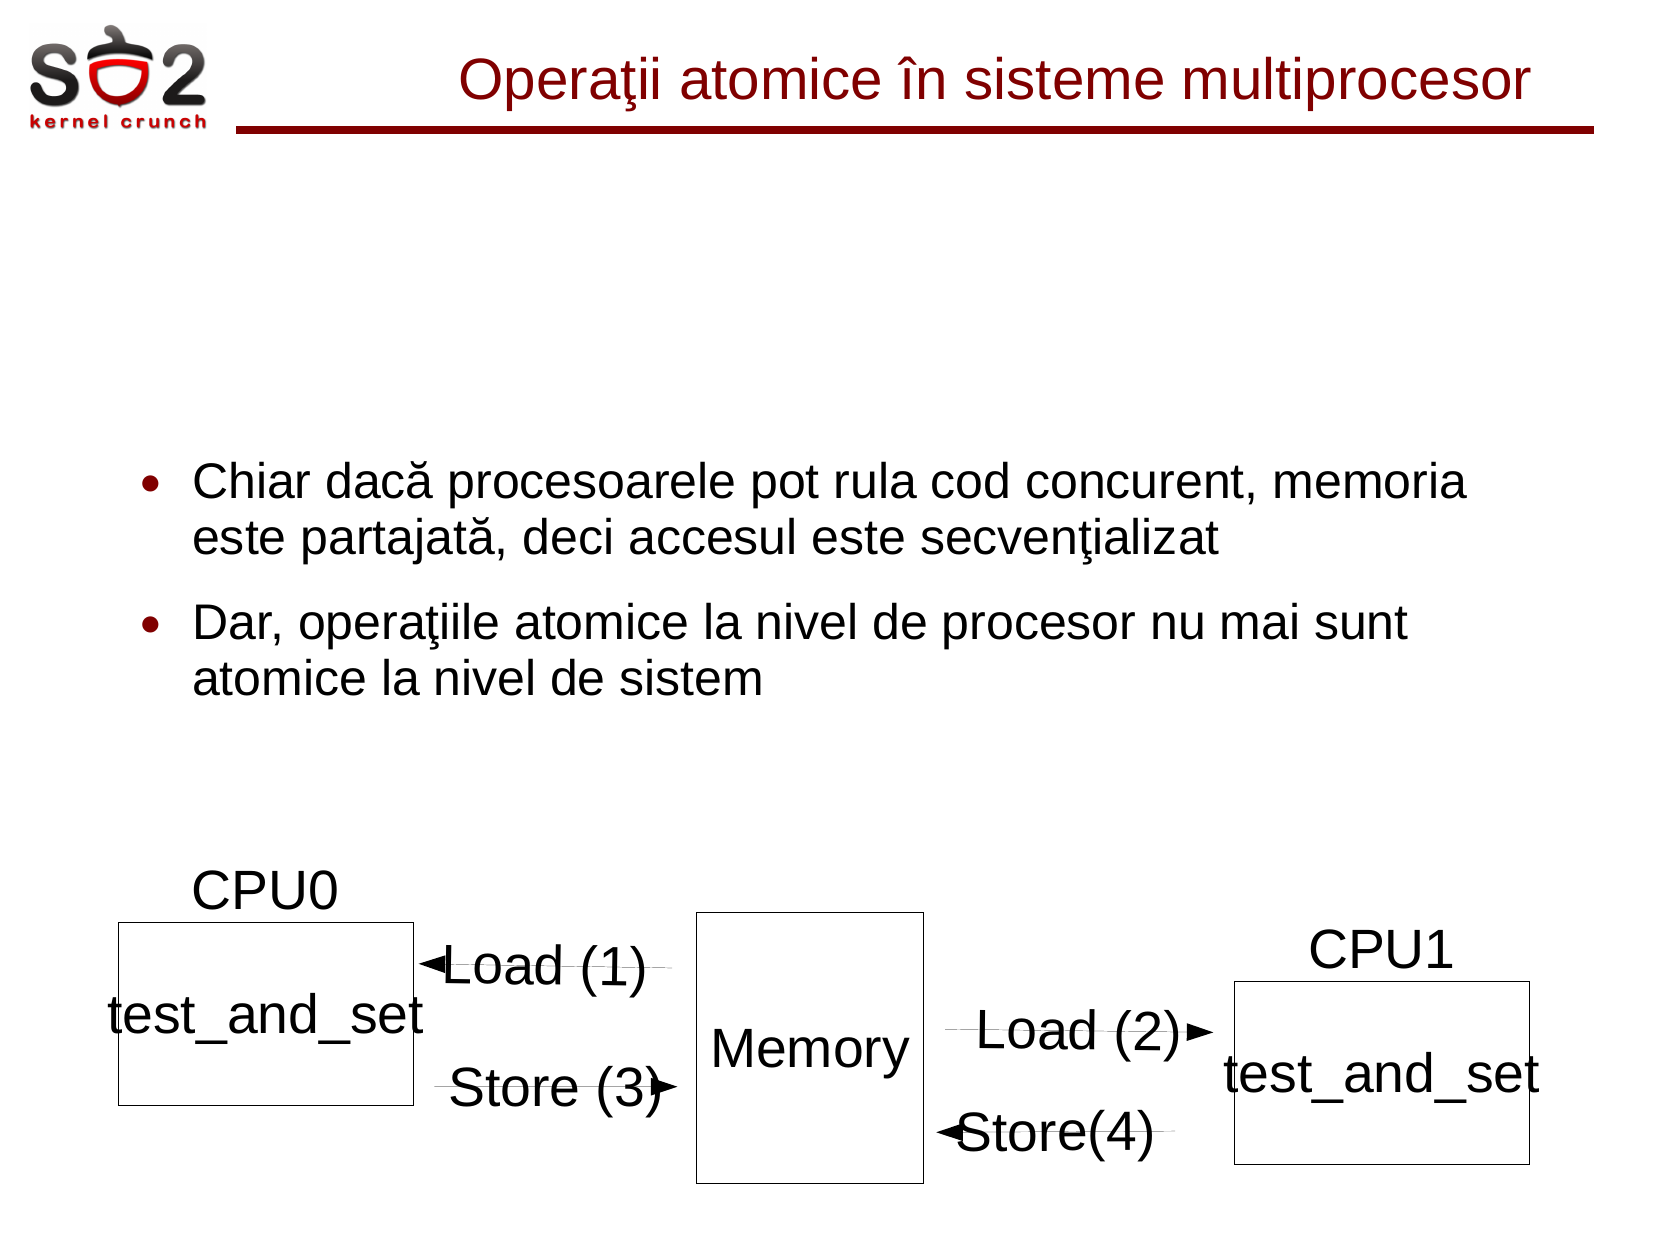

# Operaţii atomice în sisteme multiprocesor
Chiar dacă procesoarele pot rula cod concurent, memoria este partajată, deci accesul este secvenţializat
Dar, operaţiile atomice la nivel de procesor nu mai sunt atomice la nivel de sistem
Memory
CPU0
test_and_set
Load (1)
CPU1
test_and_set
Load (2)
Store (3)
Store(4)